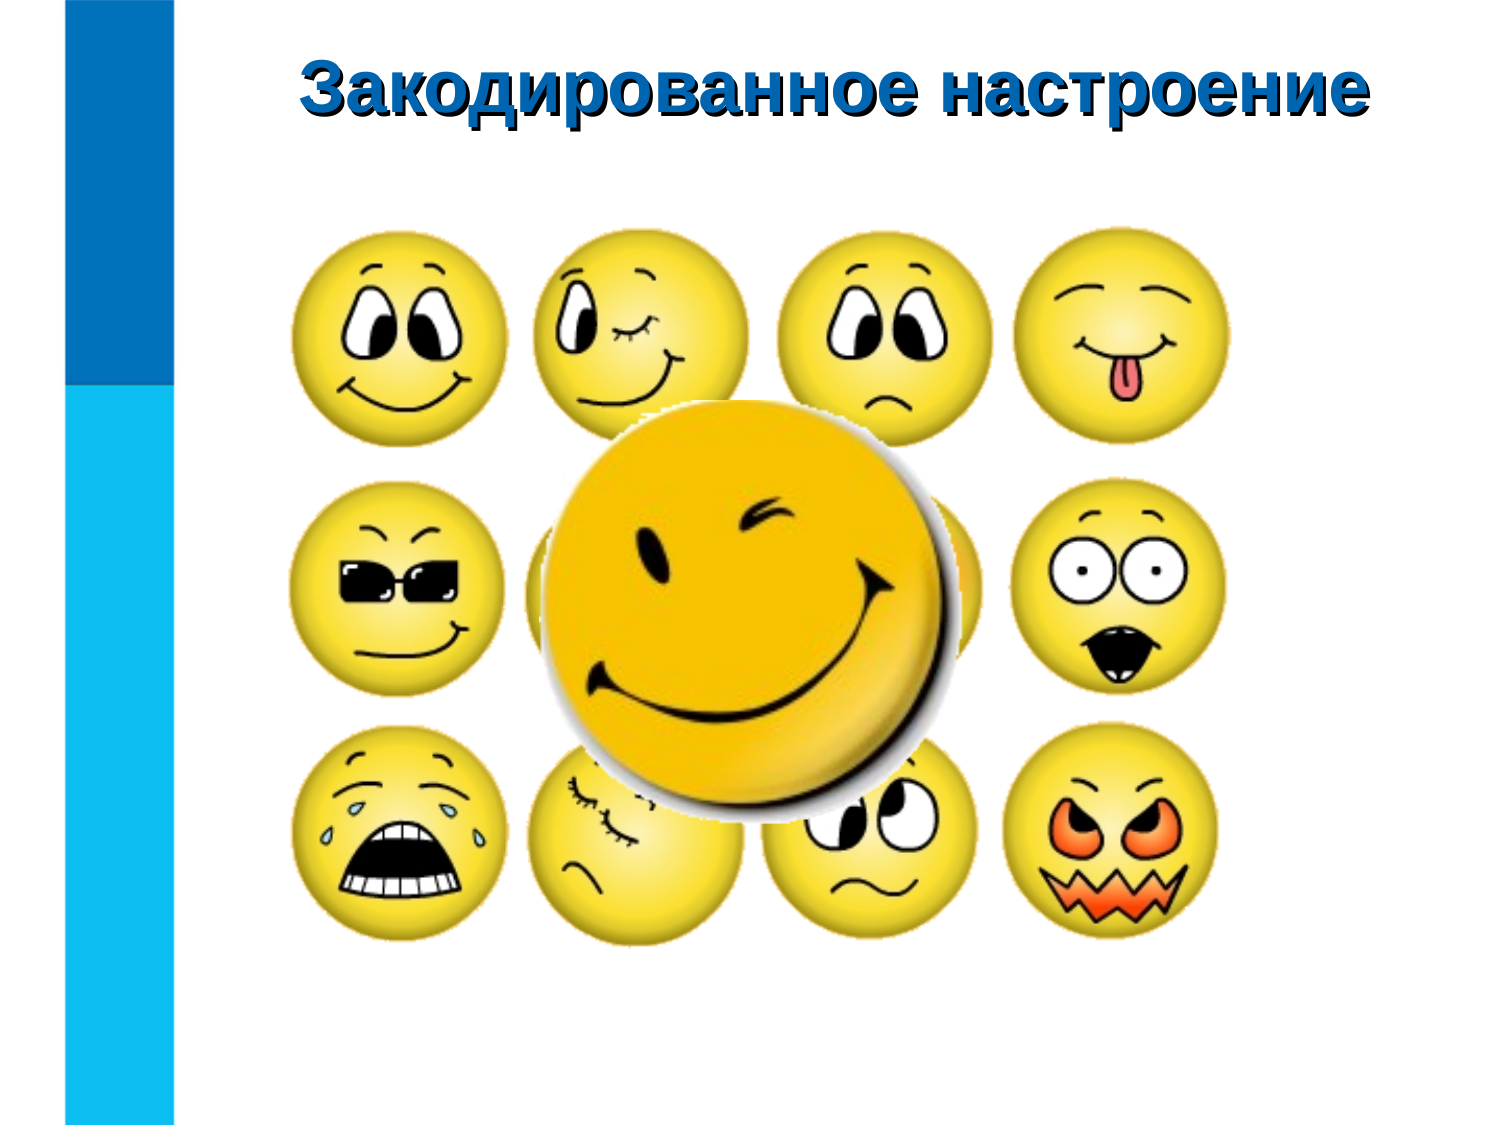

# Закодированное настроение
Какие сведения вы храните в своей записной книжке? Как можно назвать записную книжку с точки зрения хранения информации?
Перечислите достоинства и недостатки хранения информации в оперативной и долговременной памяти.
Объясните своими словами, что такое носитель информации.
Какие носители информации вам известны?
Каким носителем информации вы пользуетесь чаще всего?